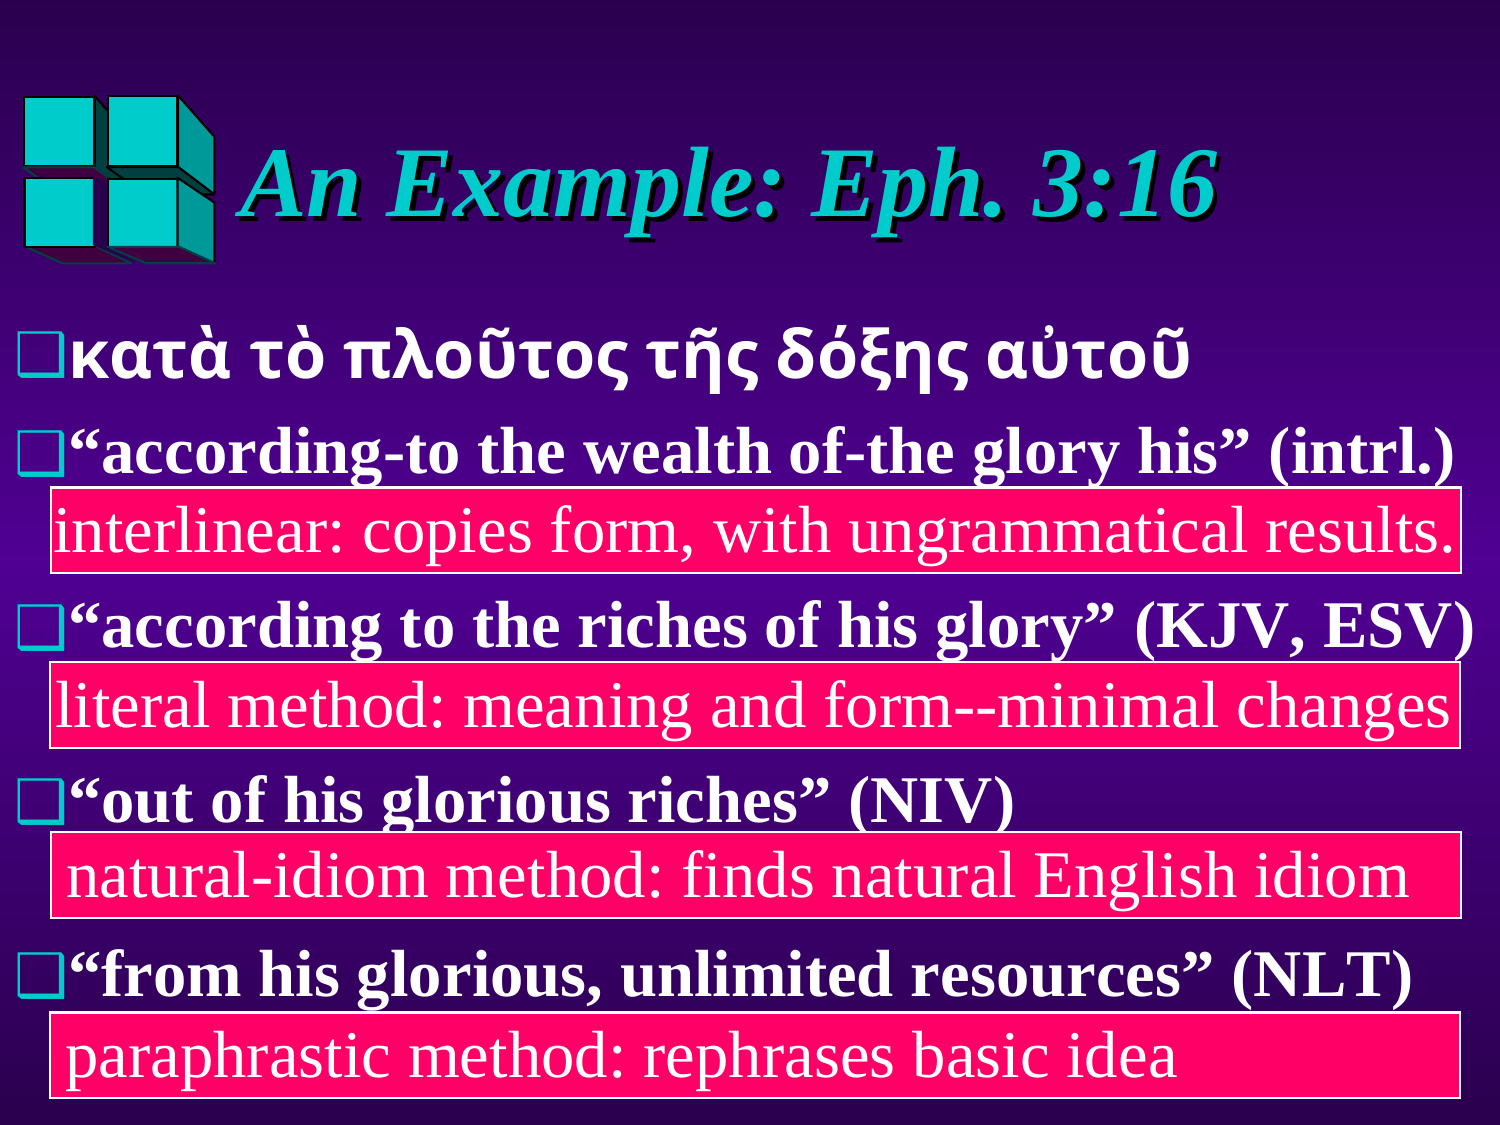

# An Example: Eph. 3:16
κατὰ τὸ πλοῦτος τῆς δόξης αὐτοῦ
“according-to the wealth of-the glory his” (intrl.)
“according to the riches of his glory” (KJV, ESV)
“out of his glorious riches” (NIV)
“from his glorious, unlimited resources” (NLT)
interlinear: copies form, with ungrammatical results.
literal method: meaning and form--minimal changes
natural-idiom method: finds natural English idiom
paraphrastic method: rephrases basic idea